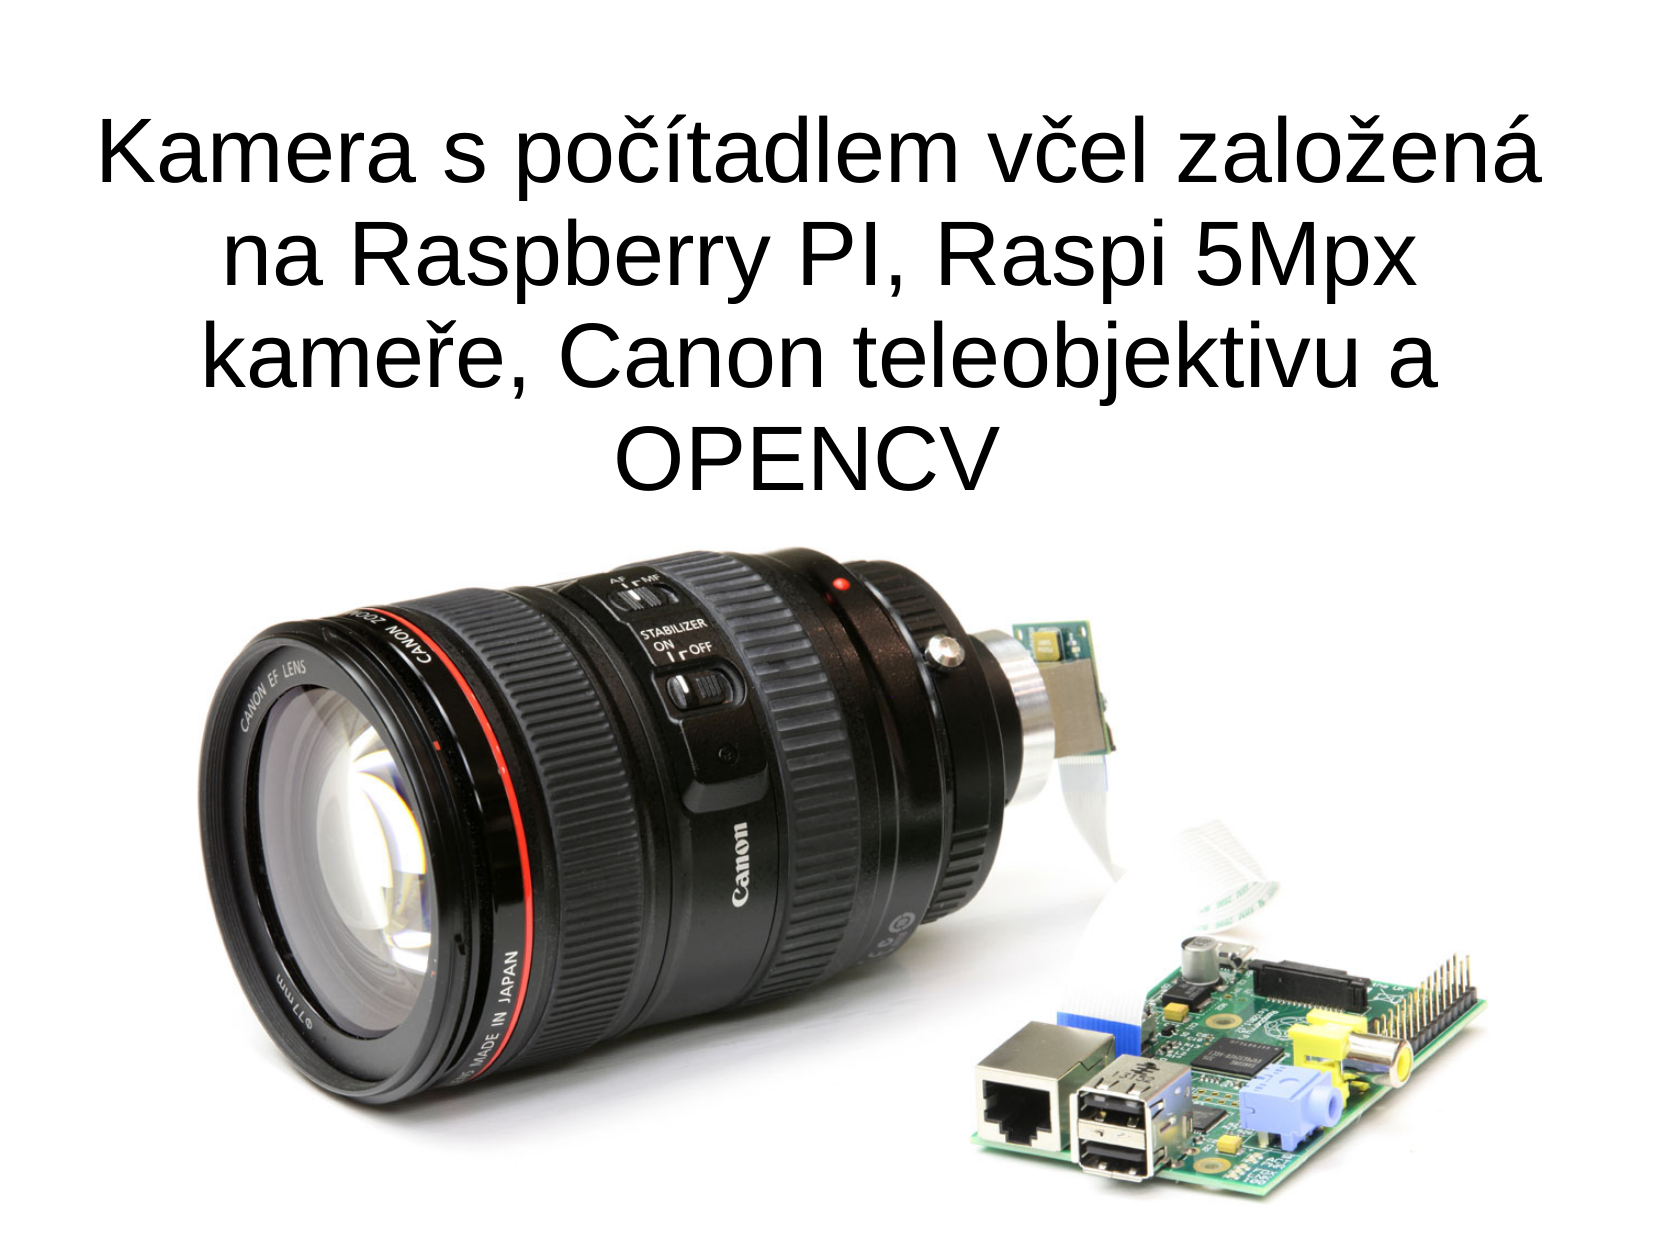

# Kamera s počítadlem včel založená na Raspberry PI, Raspi 5Mpx kameře, Canon teleobjektivu a OPENCV